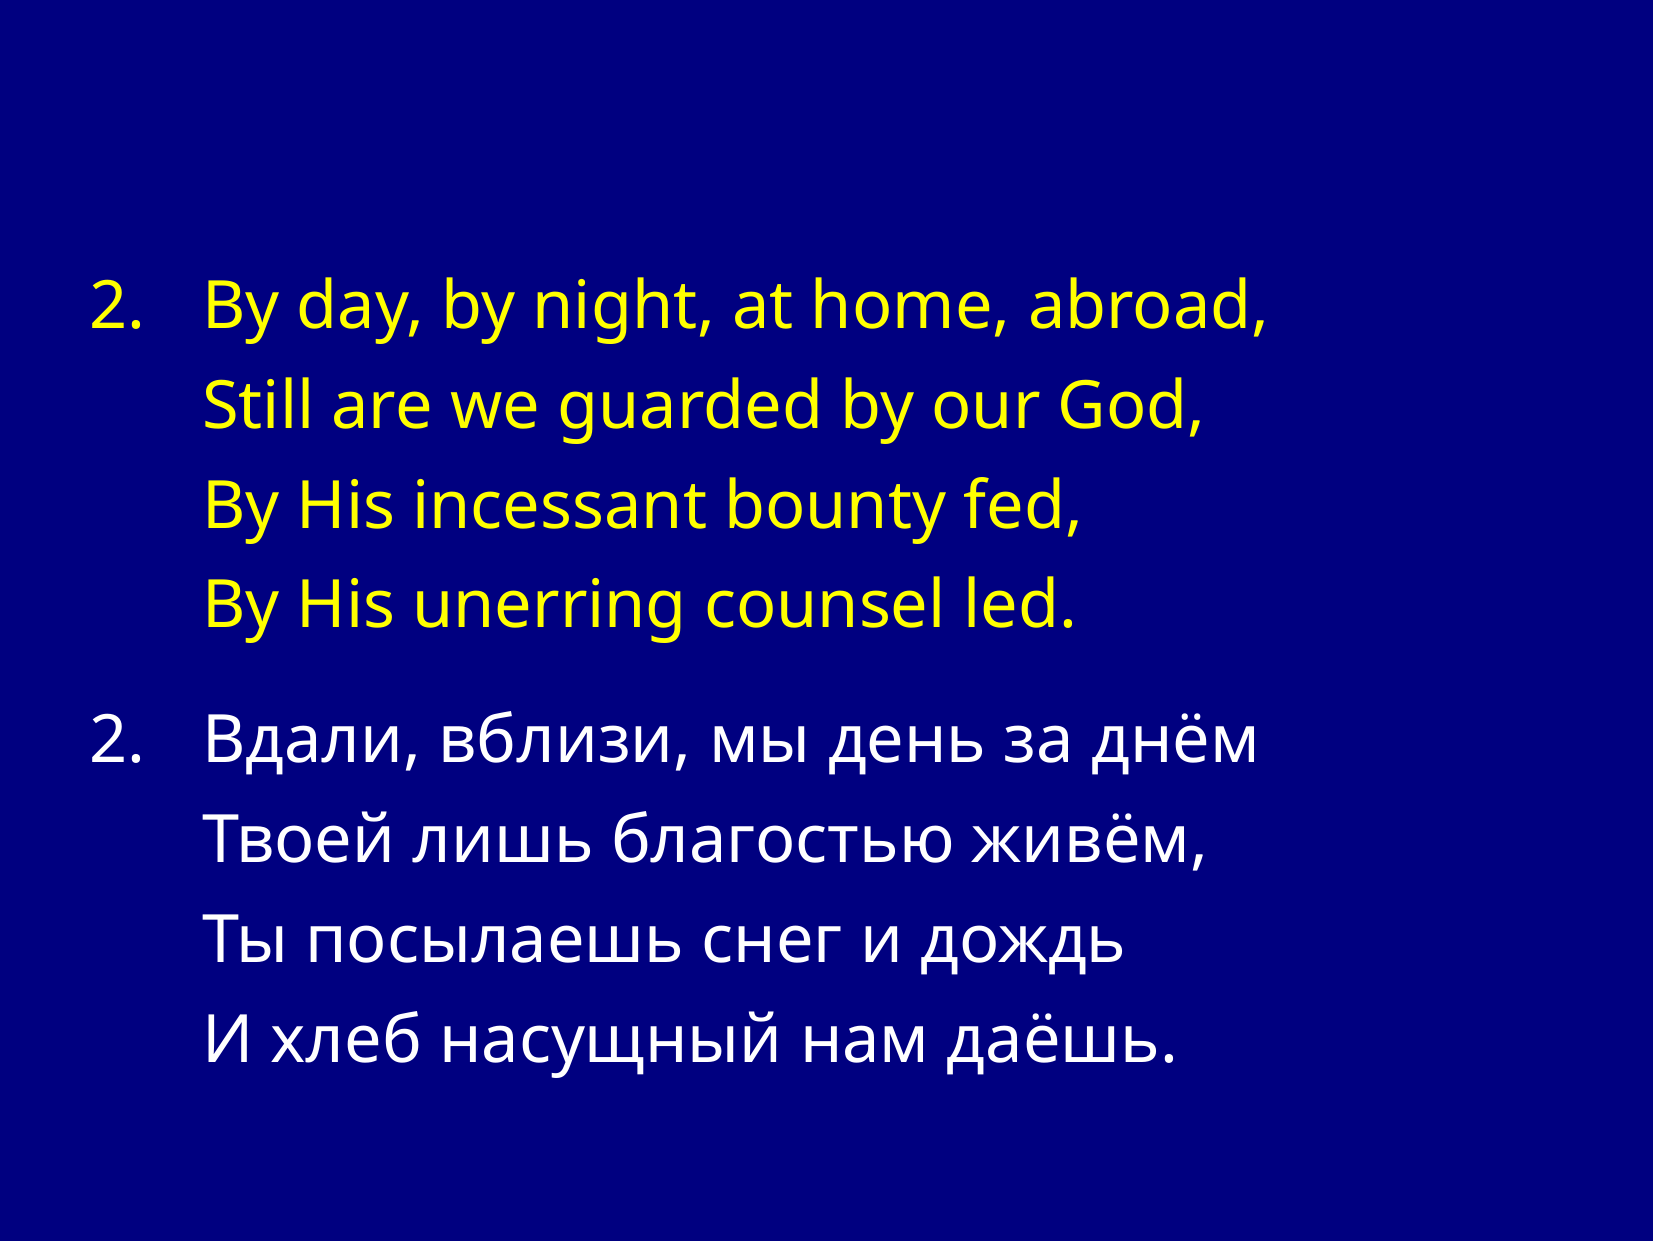

2.	By day, by night, at home, abroad,
	Still are we guarded by our God,
	By His incessant bounty fed,
	By His unerring counsel led.
2.	Вдали, вблизи, мы день за днём
	Твоей лишь благостью живём,
	Ты посылаешь снег и дождь
	И хлеб насущный нам даёшь.